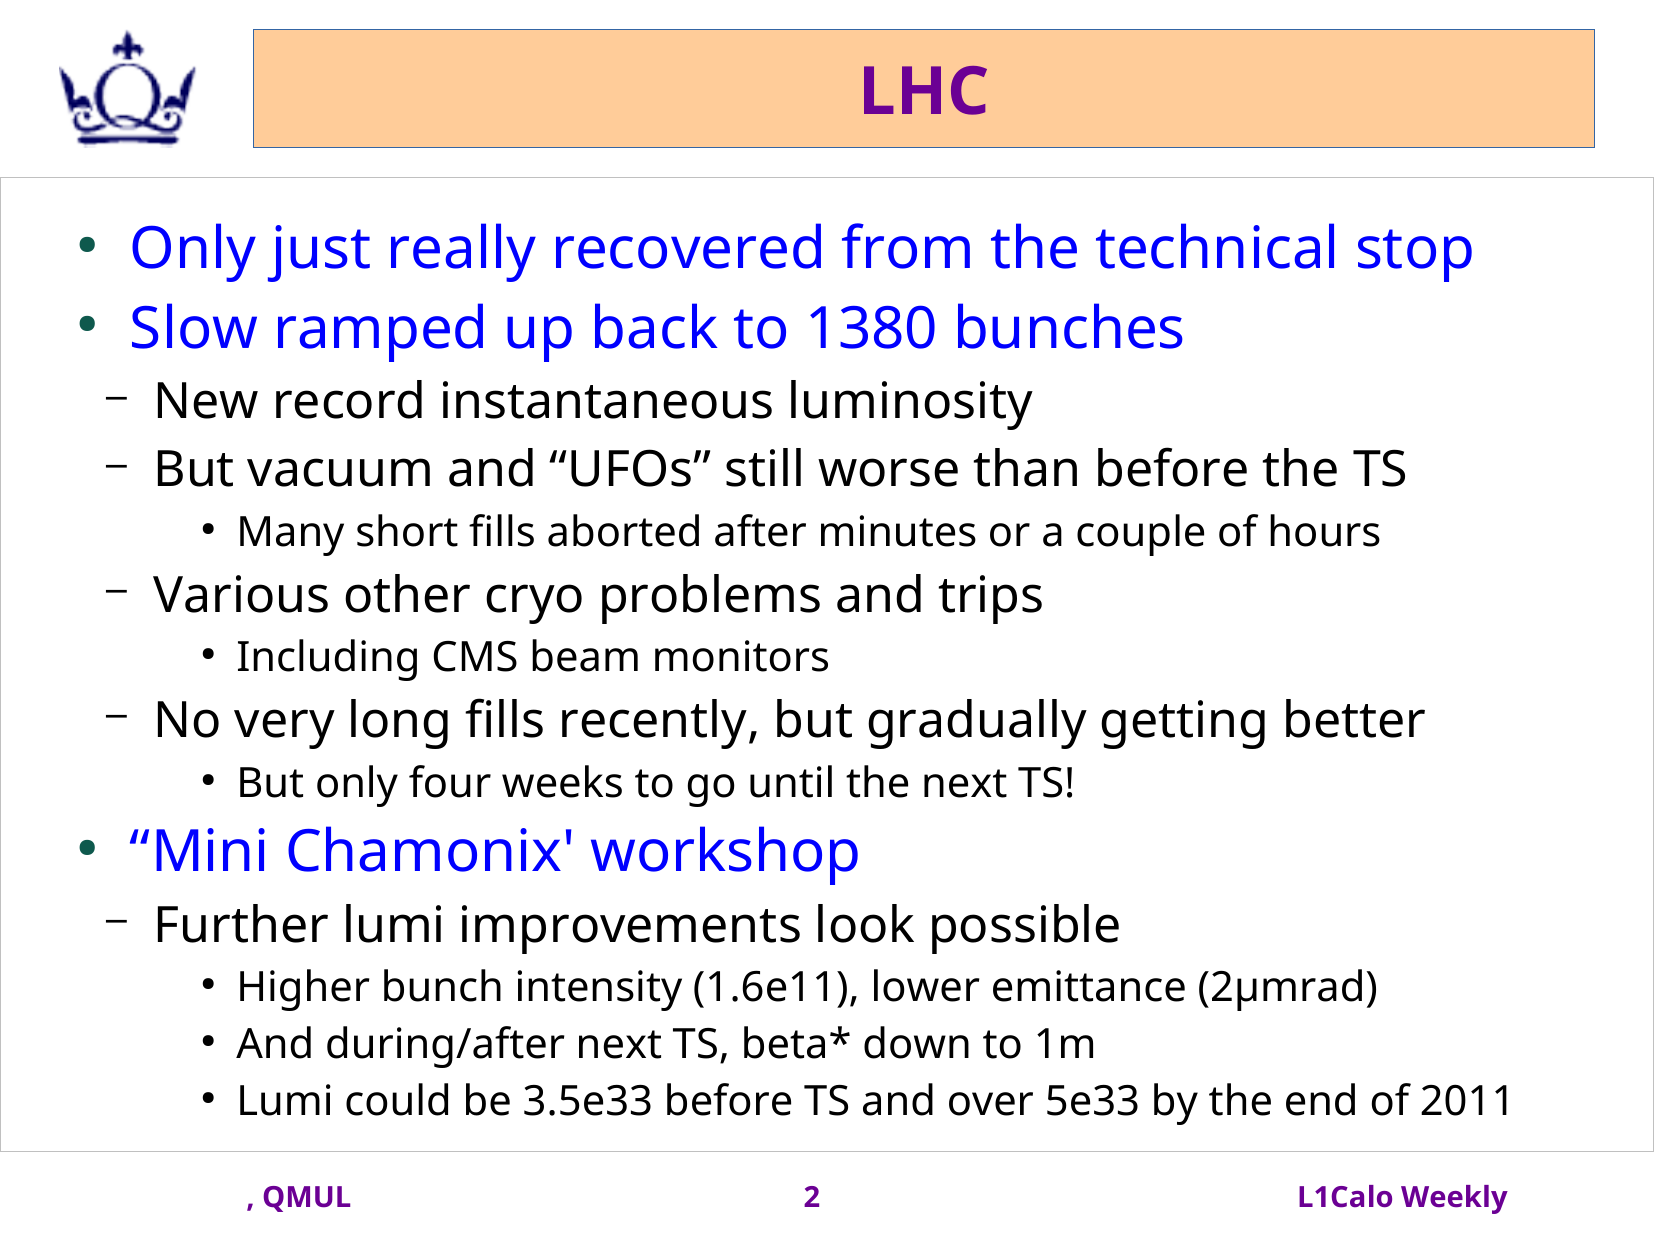

# LHC
Only just really recovered from the technical stop
Slow ramped up back to 1380 bunches
New record instantaneous luminosity
But vacuum and “UFOs” still worse than before the TS
Many short fills aborted after minutes or a couple of hours
Various other cryo problems and trips
Including CMS beam monitors
No very long fills recently, but gradually getting better
But only four weeks to go until the next TS!
“Mini Chamonix' workshop
Further lumi improvements look possible
Higher bunch intensity (1.6e11), lower emittance (2µmrad)
And during/after next TS, beta* down to 1m
Lumi could be 3.5e33 before TS and over 5e33 by the end of 2011